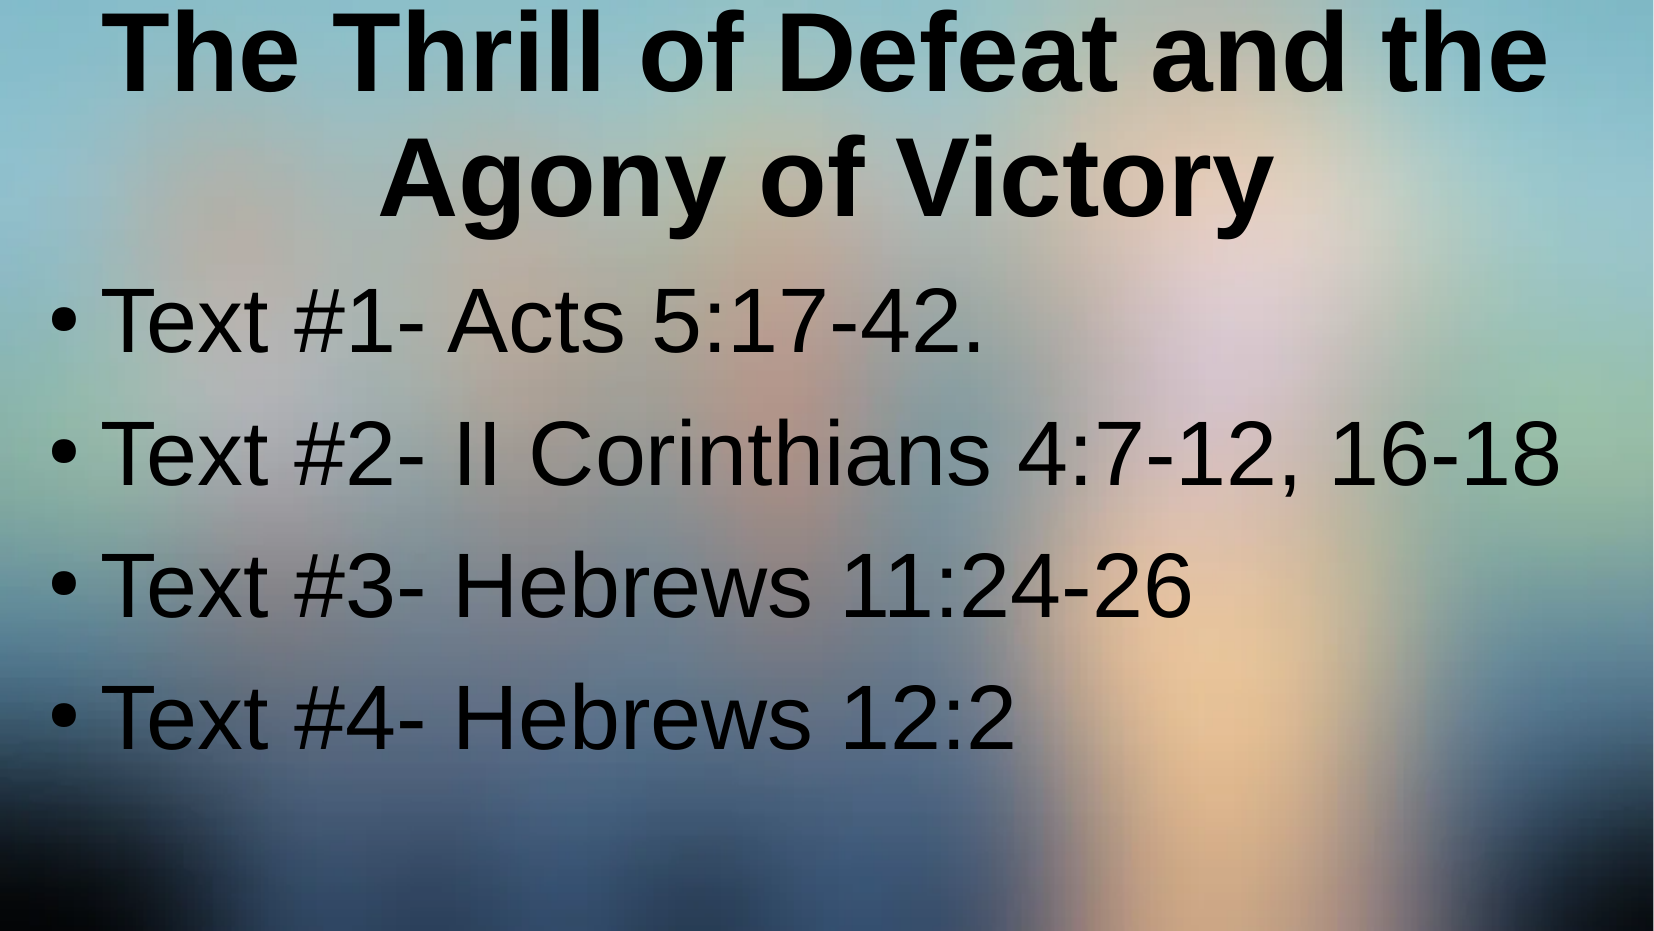

# The Thrill of Defeat and the Agony of Victory
Text #1- Acts 5:17-42.
Text #2- II Corinthians 4:7-12, 16-18
Text #3- Hebrews 11:24-26
Text #4- Hebrews 12:2